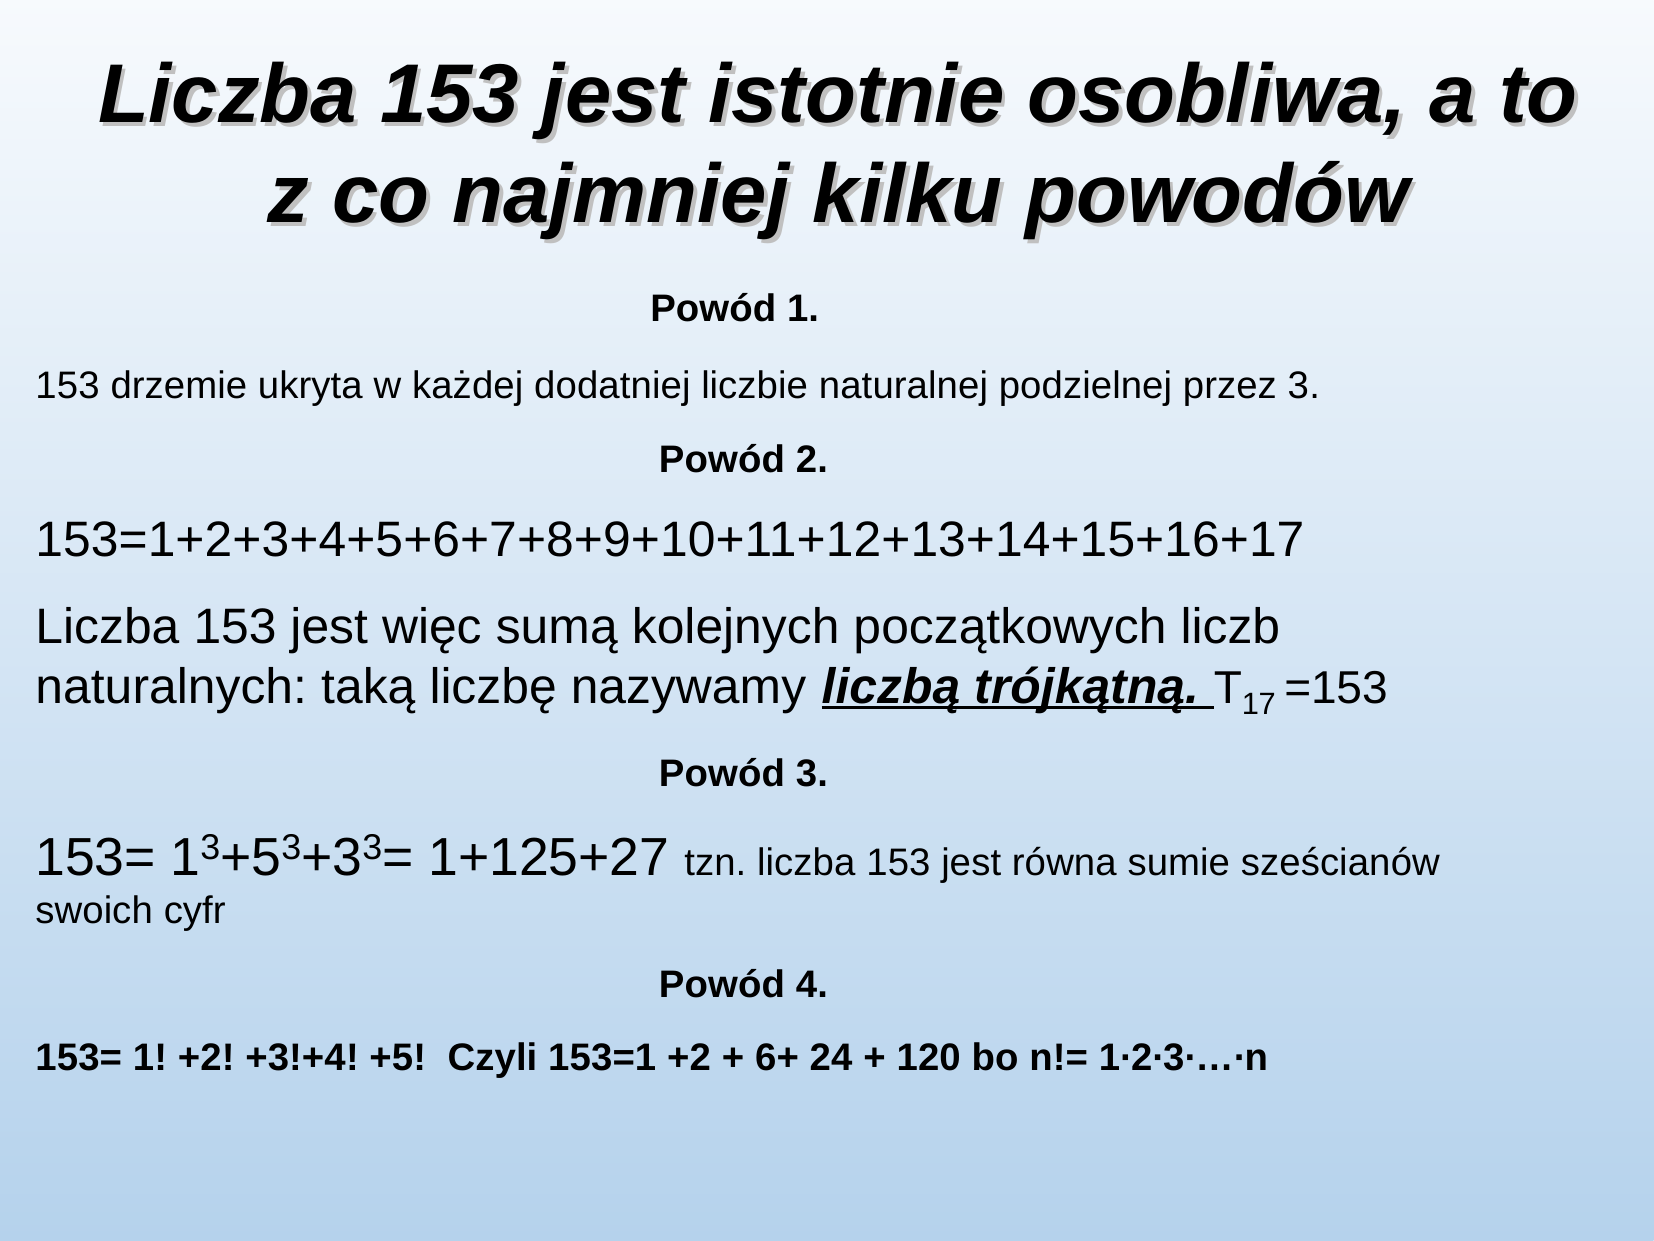

# Liczba 153 jest istotnie osobliwa, a to z co najmniej kilku powodów
Powód 1.
153 drzemie ukryta w każdej dodatniej liczbie naturalnej podzielnej przez 3.
Powód 2.
153=1+2+3+4+5+6+7+8+9+10+11+12+13+14+15+16+17
Liczba 153 jest więc sumą kolejnych początkowych liczb naturalnych: taką liczbę nazywamy liczbą trójkątną. T17 =153
Powód 3.
153= 13+53+33= 1+125+27 tzn. liczba 153 jest równa sumie sześcianów swoich cyfr
Powód 4.
153= 1! +2! +3!+4! +5! Czyli 153=1 +2 + 6+ 24 + 120 bo n!= 1∙2∙3∙…∙n